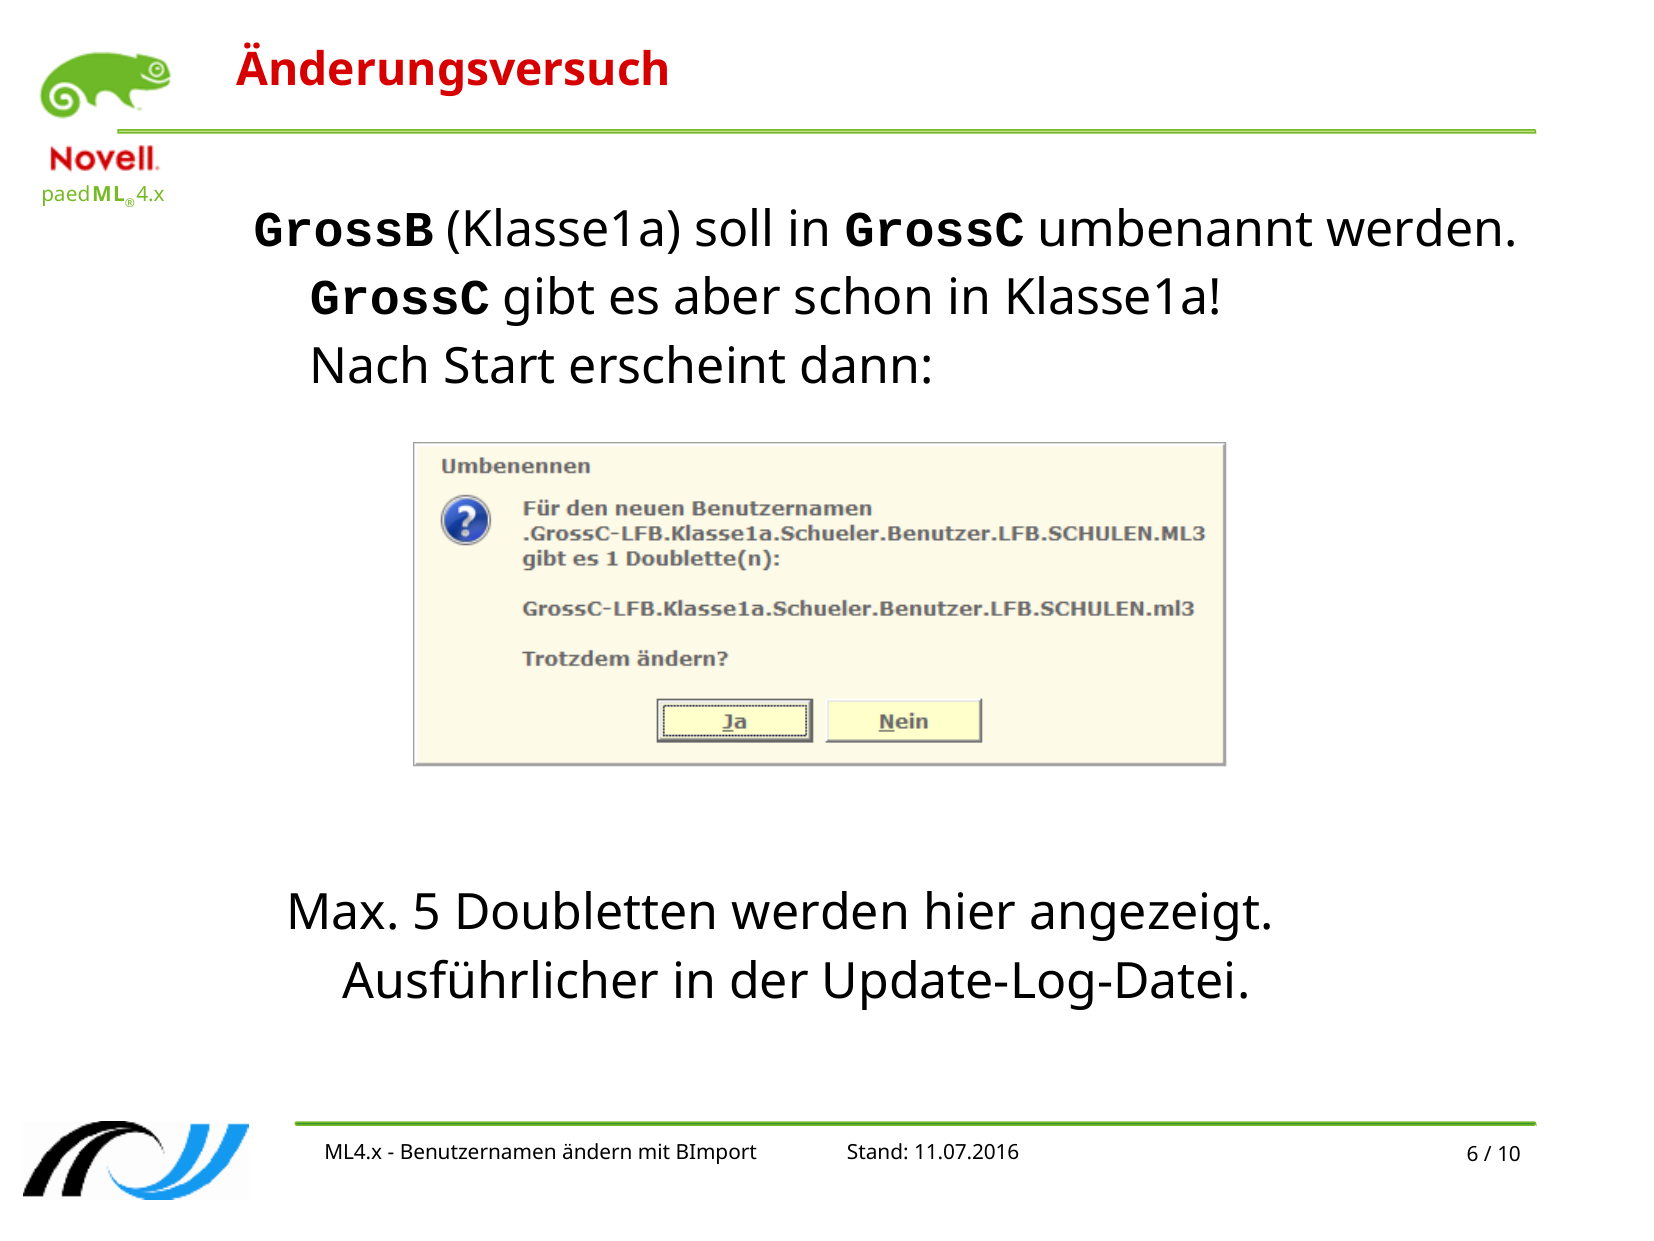

# Änderungsversuch
GrossB (Klasse1a) soll in GrossC umbenannt werden.
GrossC gibt es aber schon in Klasse1a!
Nach Start erscheint dann:
Max. 5 Doubletten werden hier angezeigt.
Ausführlicher in der Update-Log-Datei.
ML4.x - Benutzernamen ändern mit BImport
11.07.2016
6